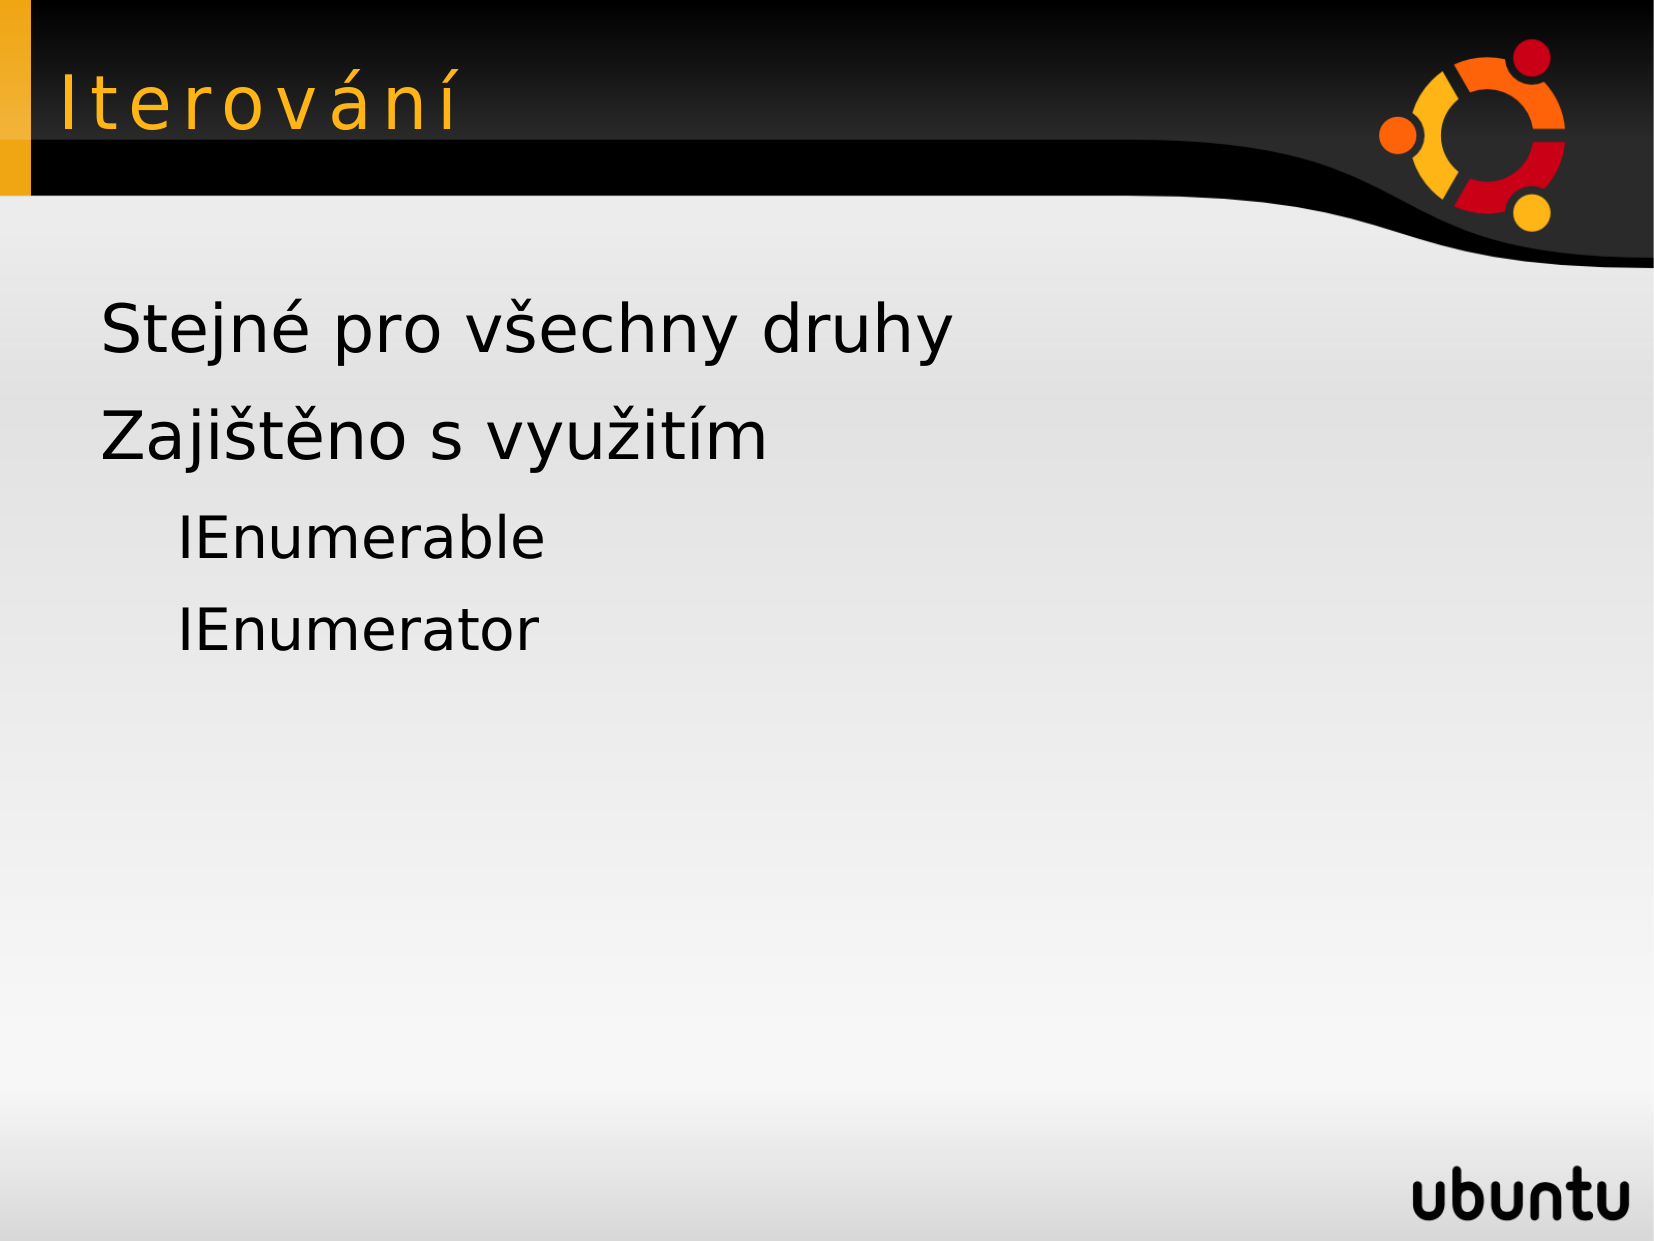

# Iterování
Stejné pro všechny druhy
Zajištěno s využitím
IEnumerable
IEnumerator